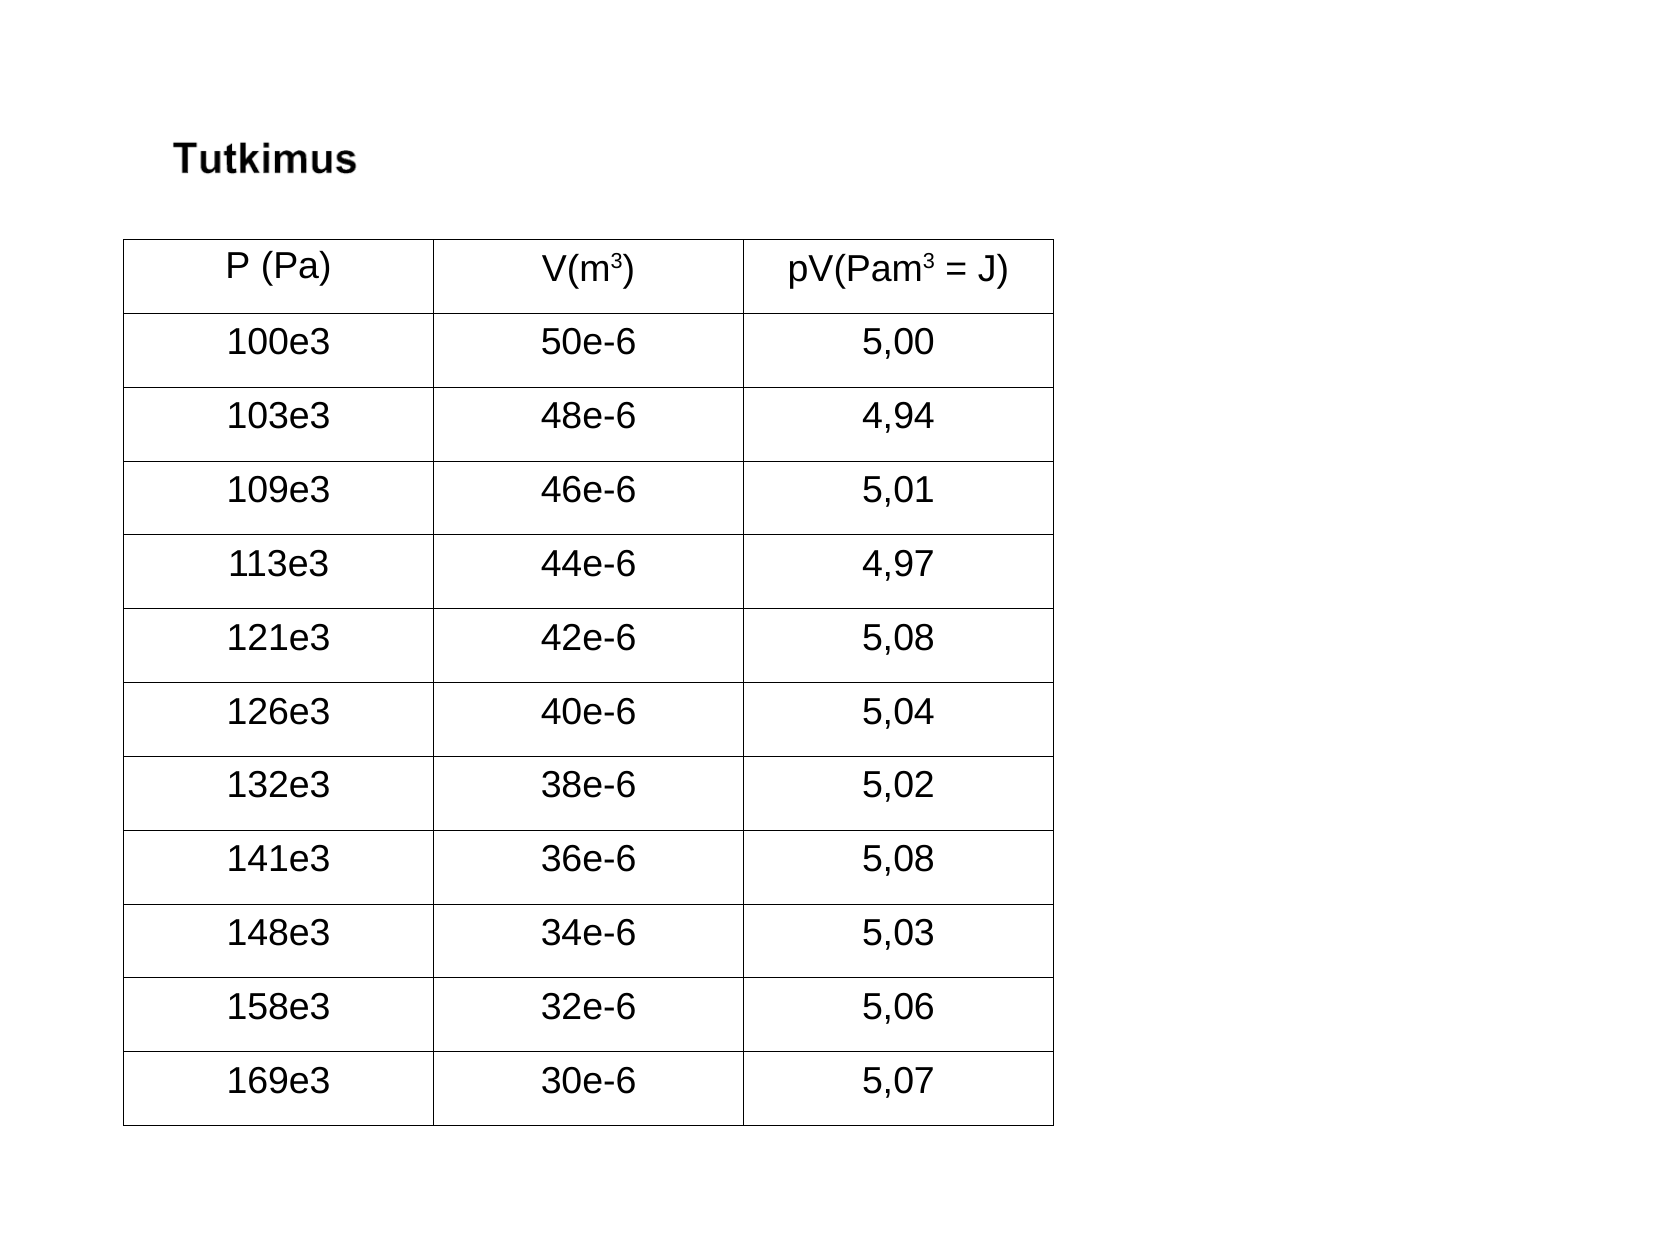

| P (Pa) | V(m3) | pV(Pam3 = J) |
| --- | --- | --- |
| 100e3 | 50e-6 | 5,00 |
| 103e3 | 48e-6 | 4,94 |
| 109e3 | 46e-6 | 5,01 |
| 113e3 | 44e-6 | 4,97 |
| 121e3 | 42e-6 | 5,08 |
| 126e3 | 40e-6 | 5,04 |
| 132e3 | 38e-6 | 5,02 |
| 141e3 | 36e-6 | 5,08 |
| 148e3 | 34e-6 | 5,03 |
| 158e3 | 32e-6 | 5,06 |
| 169e3 | 30e-6 | 5,07 |